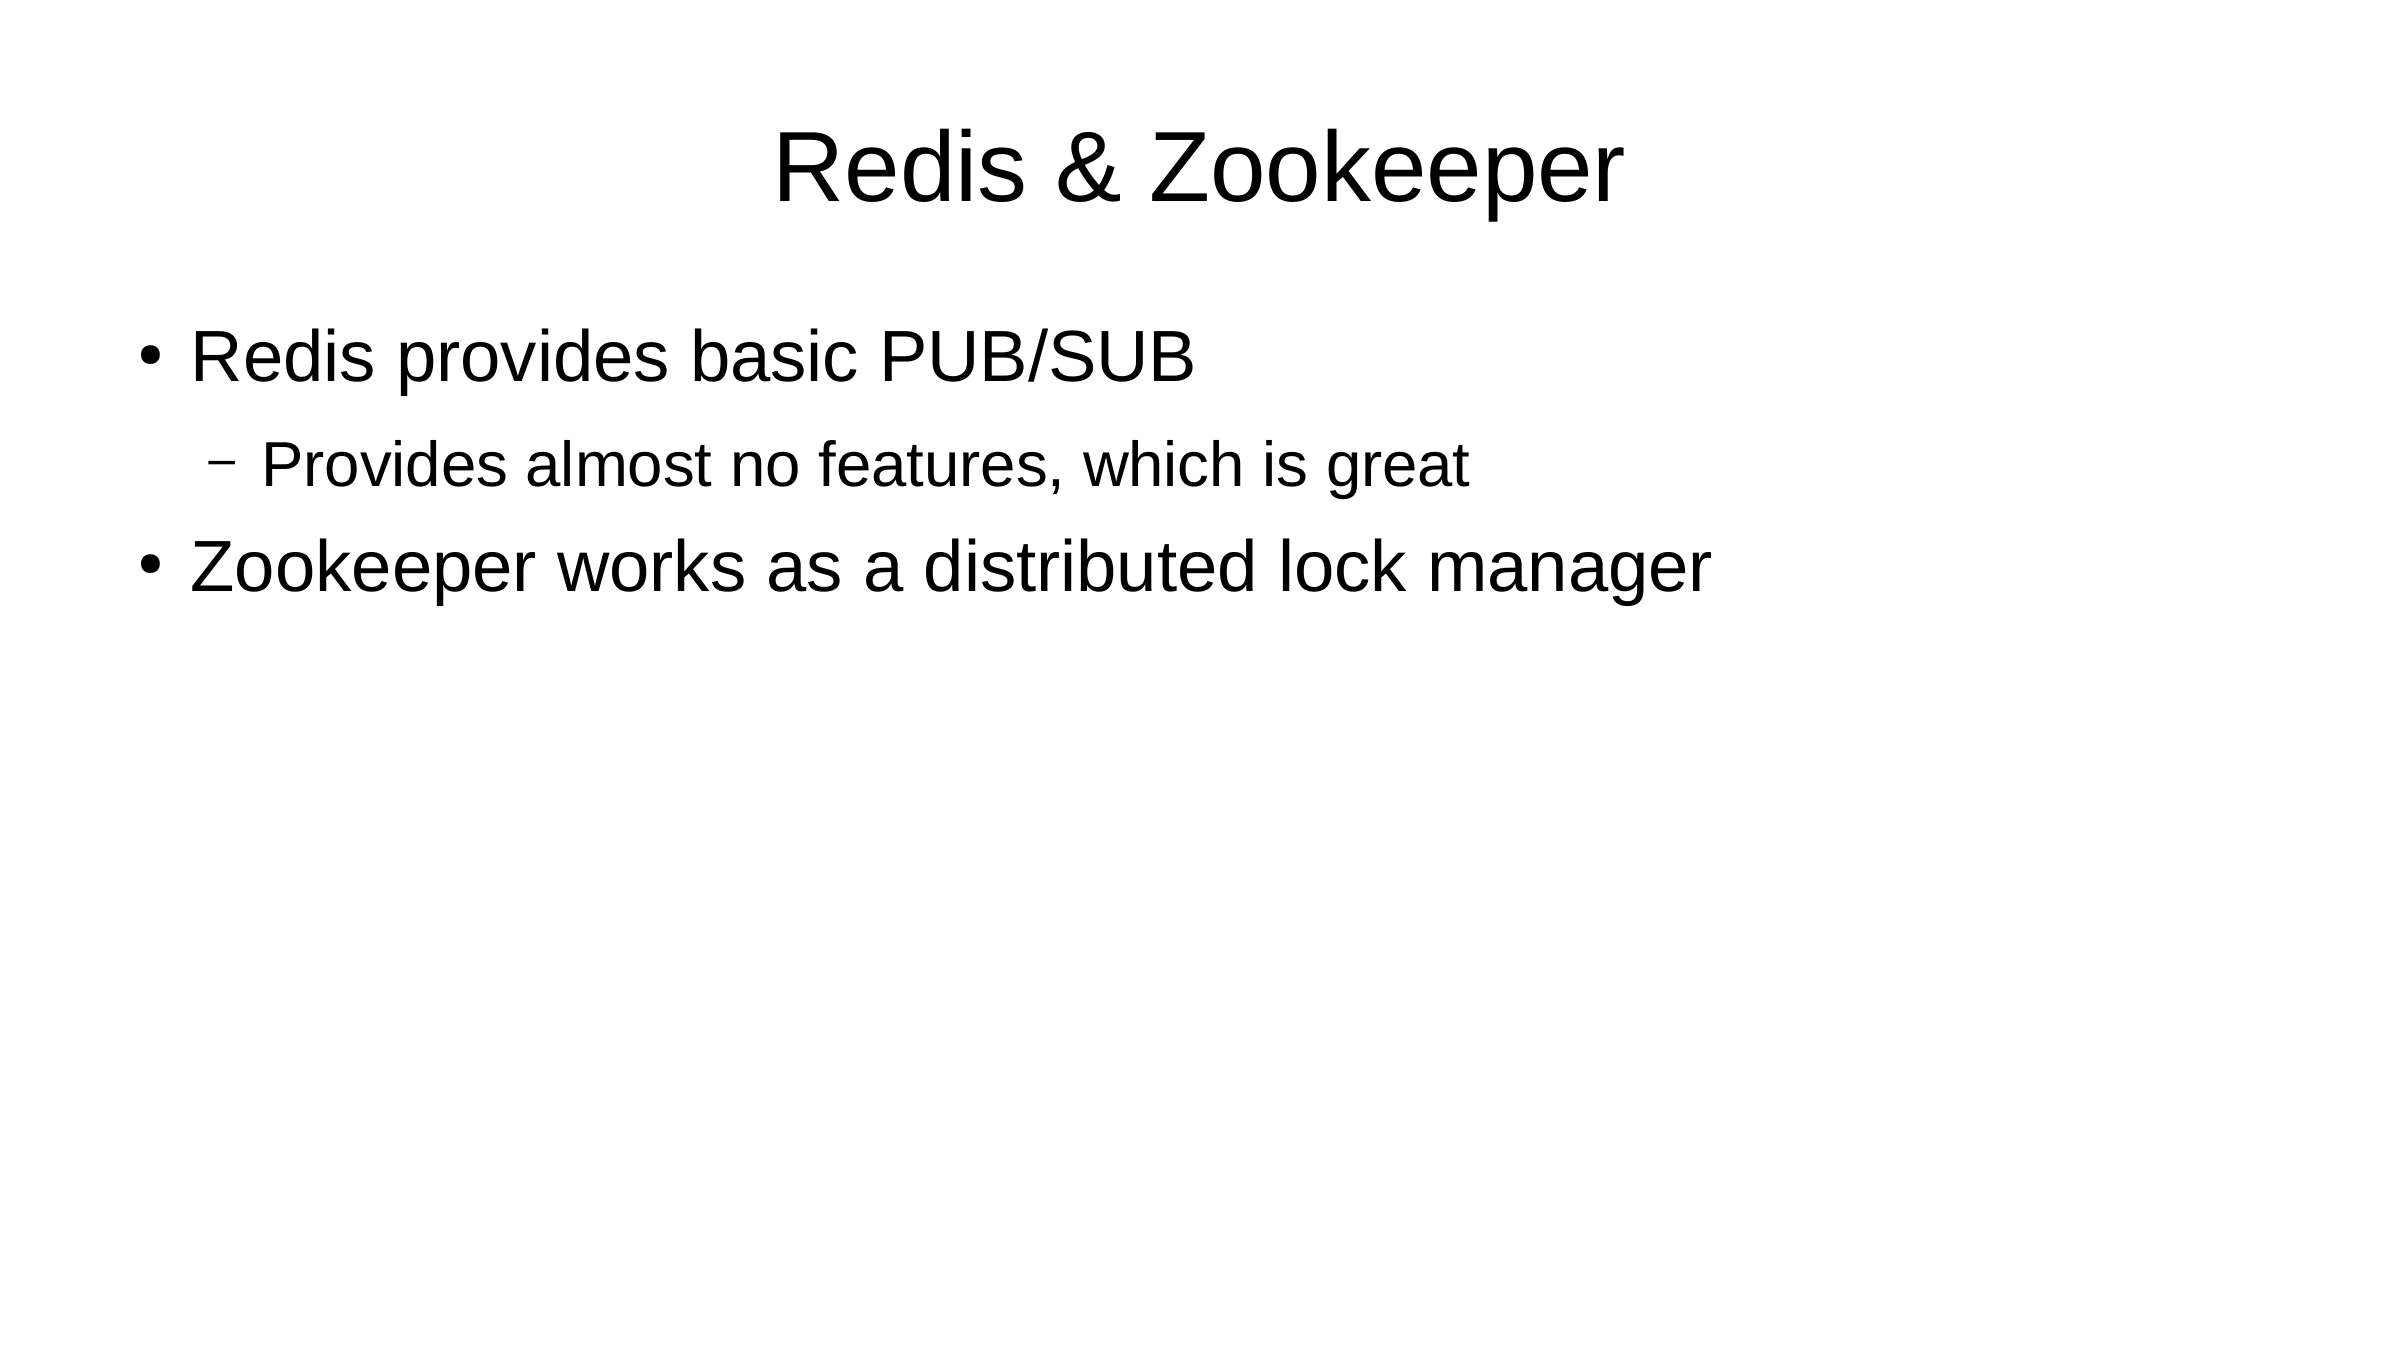

# Redis & Zookeeper
Redis provides basic PUB/SUB
Provides almost no features, which is great
Zookeeper works as a distributed lock manager